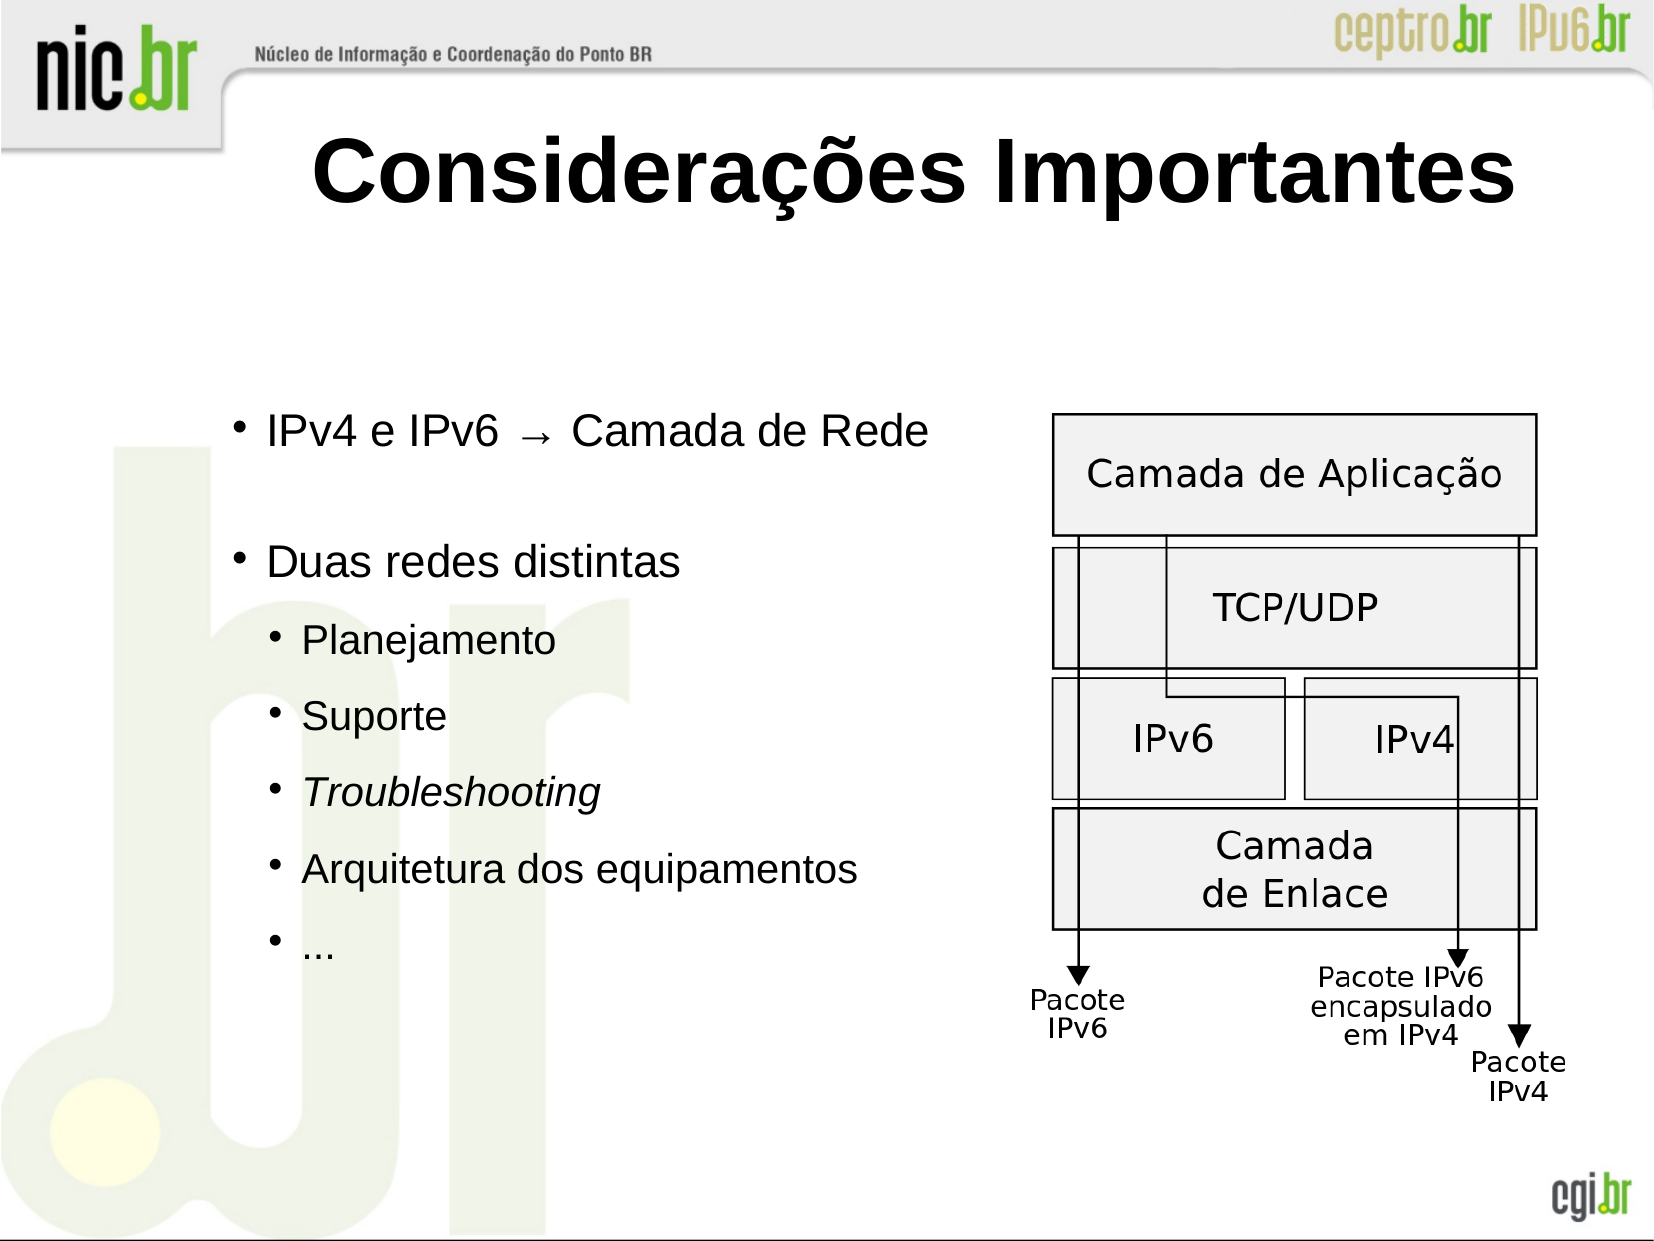

Considerações Importantes
IPv4 e IPv6 → Camada de Rede
Duas redes distintas
Planejamento
Suporte
Troubleshooting
Arquitetura dos equipamentos
...